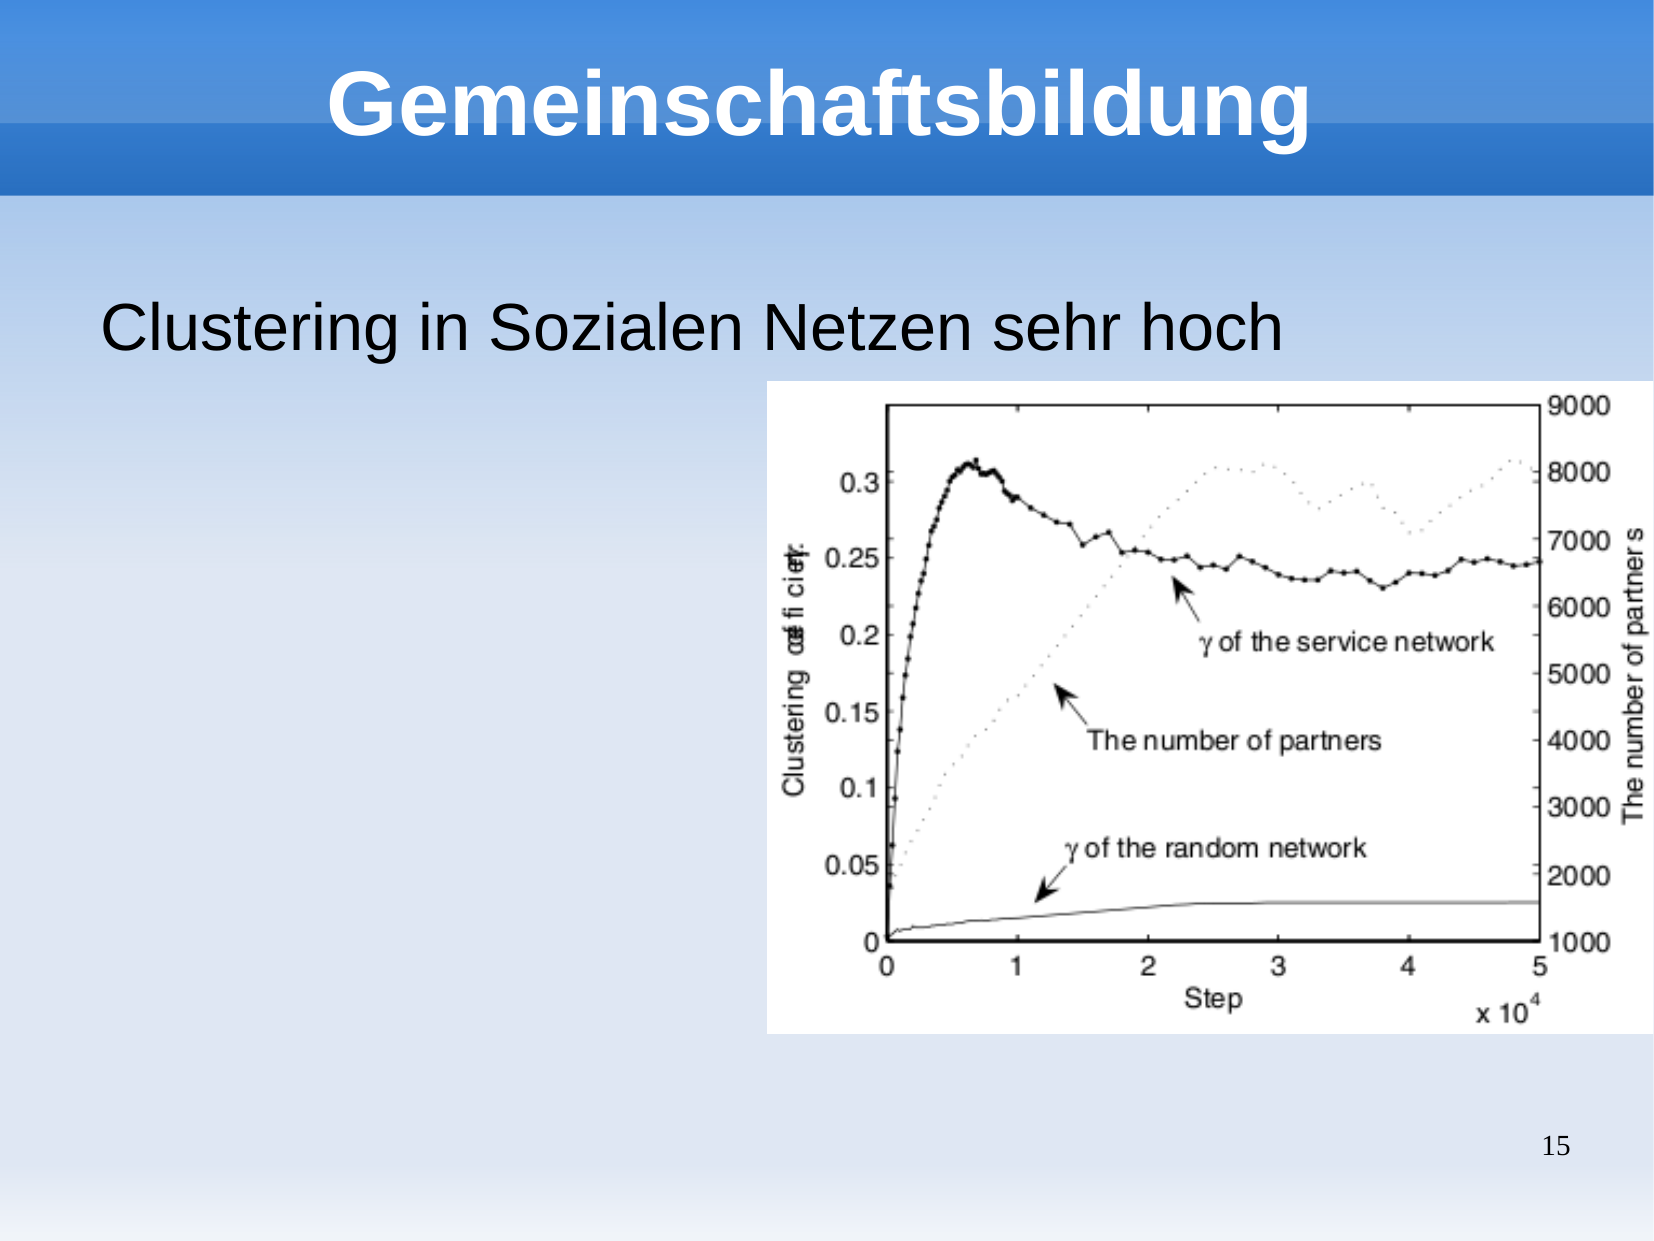

# Gemeinschaftsbildung
Clustering in Sozialen Netzen sehr hoch
15